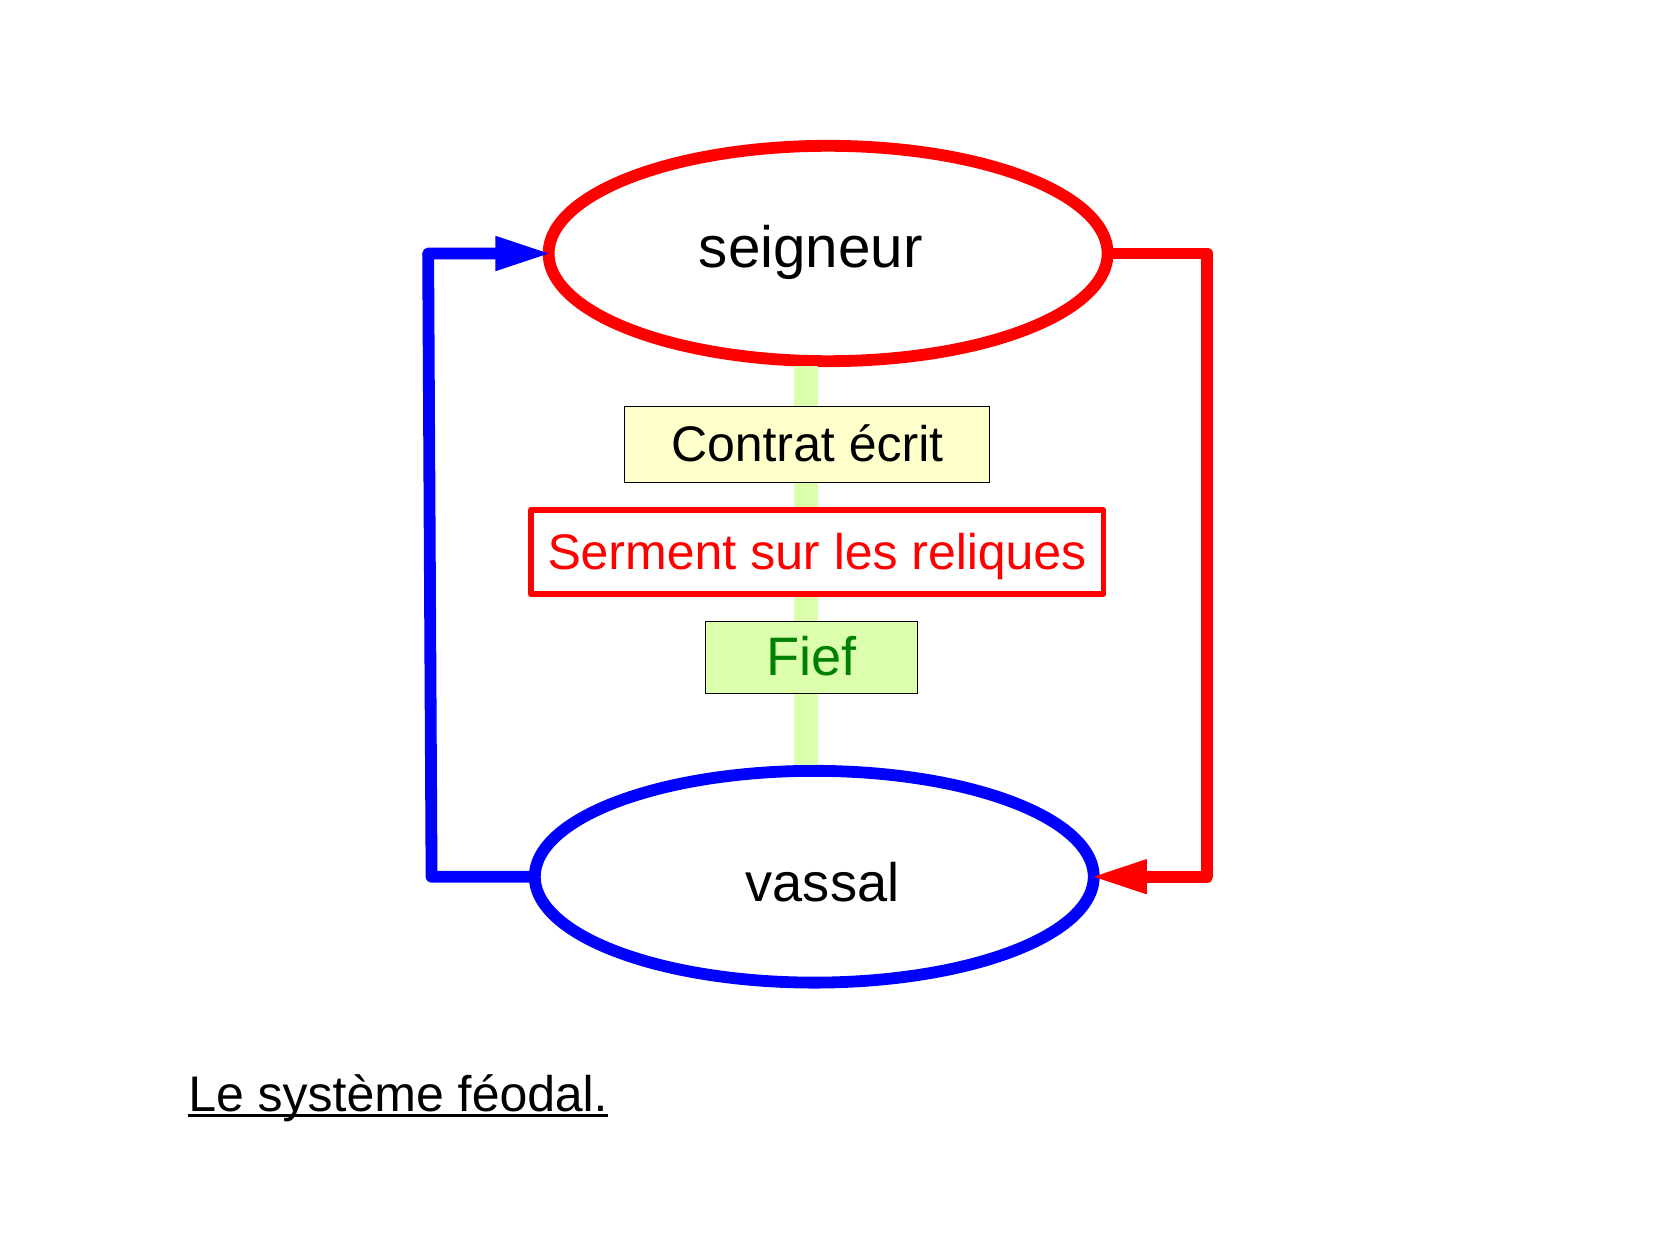

seigneur
Contrat écrit
Serment sur les reliques
Fief
vassal
Le système féodal.